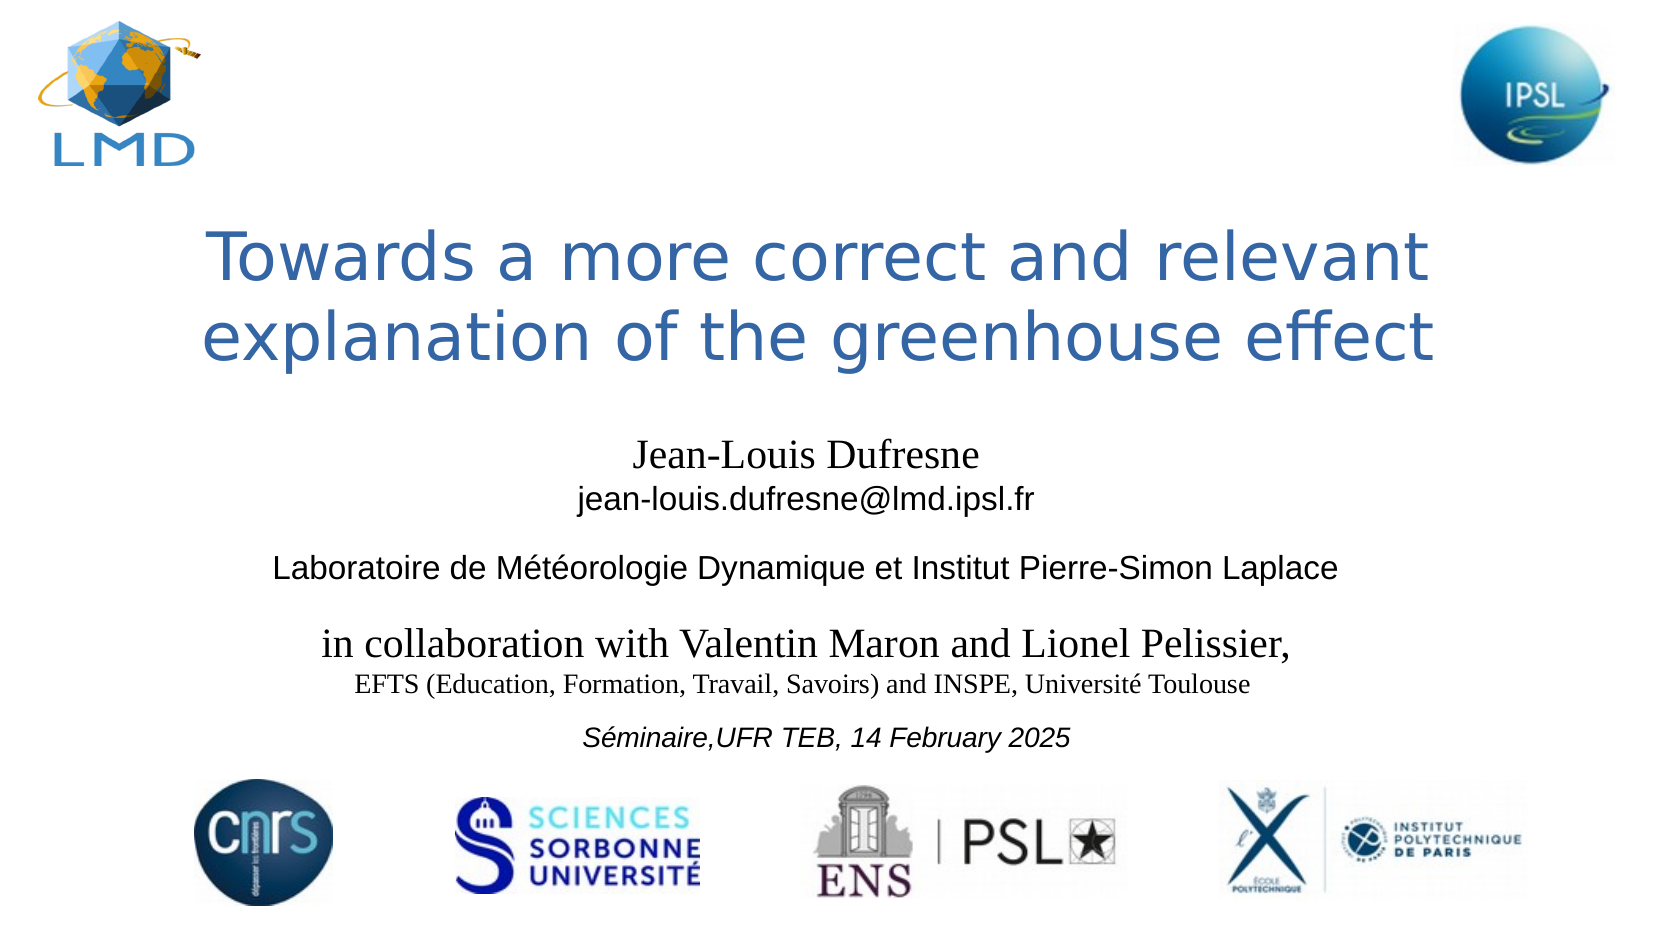

Towards a more correct and relevant explanation of the greenhouse effect
Jean-Louis Dufresne
jean-louis.dufresne@lmd.ipsl.fr
Laboratoire de Météorologie Dynamique et Institut Pierre-Simon Laplace
in collaboration with Valentin Maron and Lionel Pelissier,
EFTS (Education, Formation, Travail, Savoirs) and INSPE, Université Toulouse
Séminaire,UFR TEB, 14 February 2025